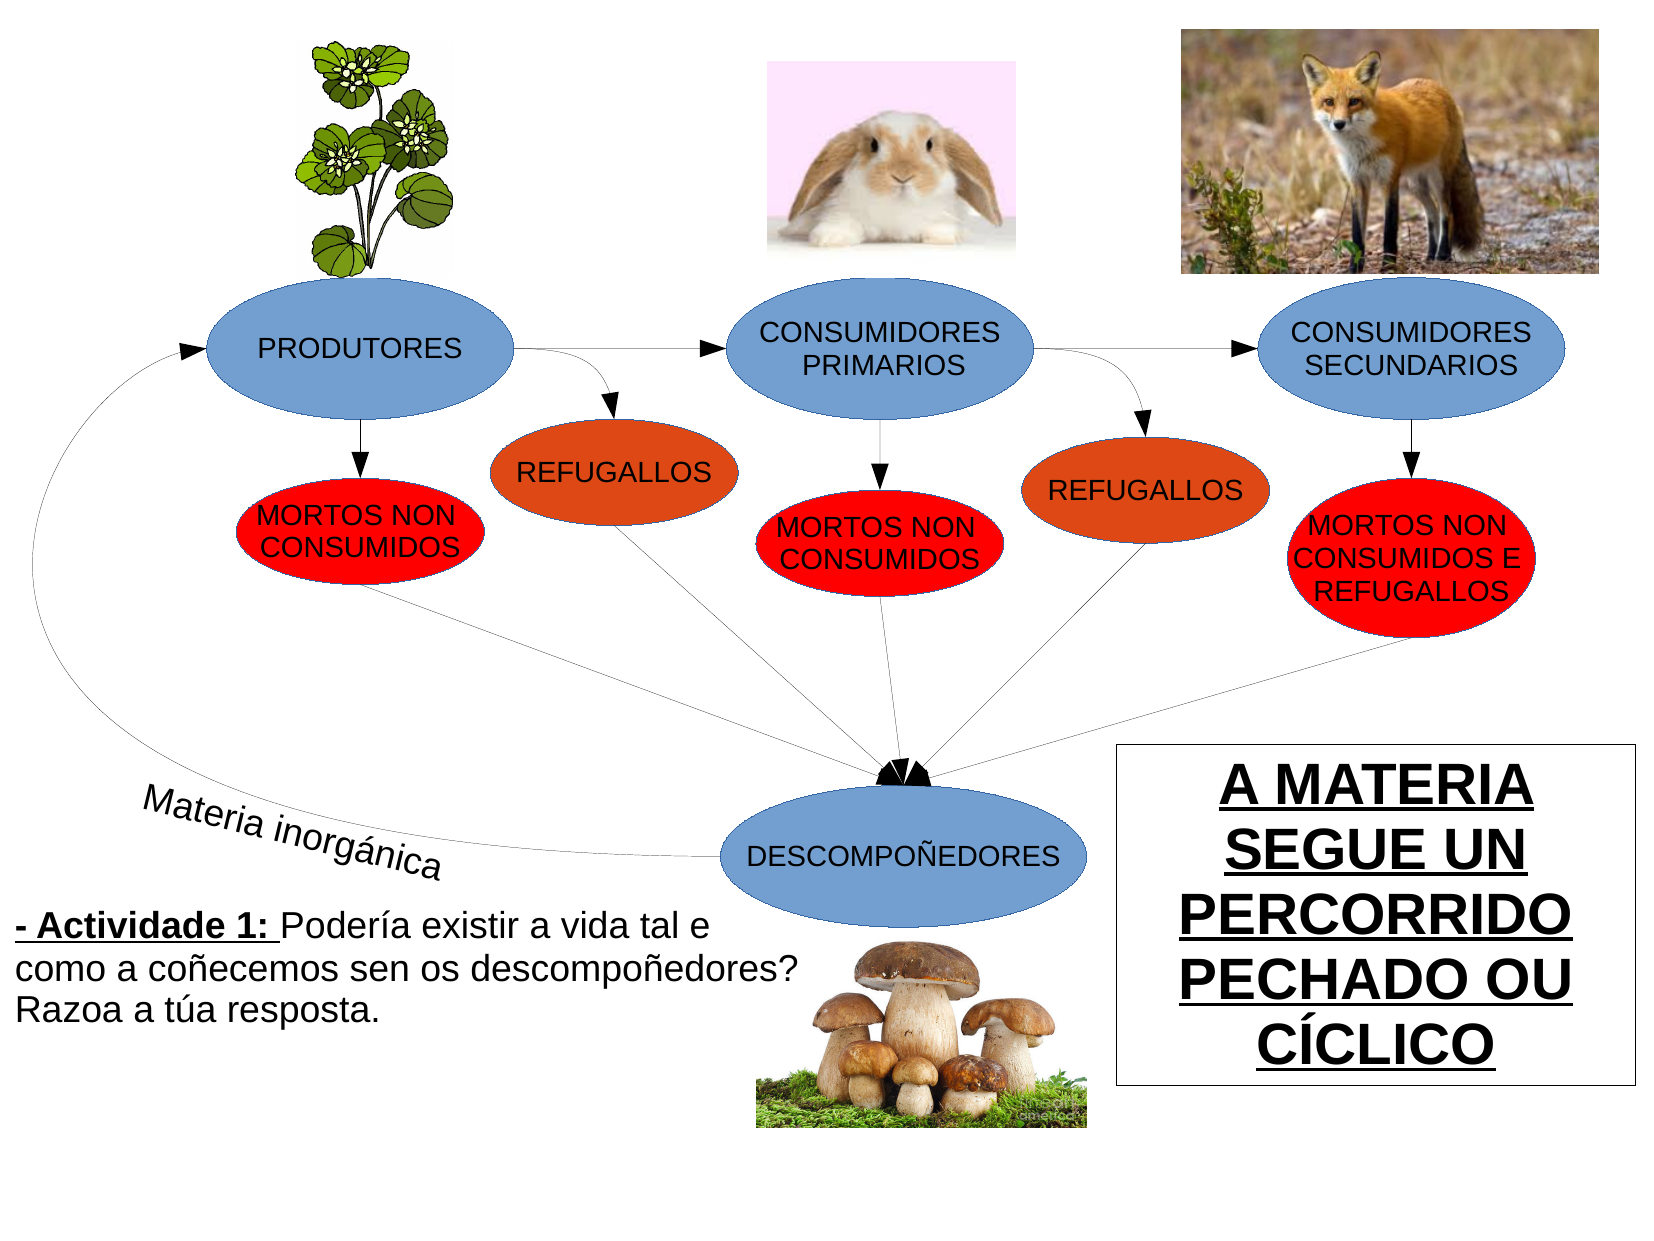

PRODUTORES
CONSUMIDORES
 PRIMARIOS
CONSUMIDORES
SECUNDARIOS
REFUGALLOS
REFUGALLOS
MORTOS NON
CONSUMIDOS
MORTOS NON
CONSUMIDOS E
REFUGALLOS
MORTOS NON
CONSUMIDOS
A MATERIA SEGUE UN PERCORRIDO PECHADO OU CÍCLICO
DESCOMPOÑEDORES
Materia inorgánica
- Actividade 1: Podería existir a vida tal e como a coñecemos sen os descompoñedores? Razoa a túa resposta.